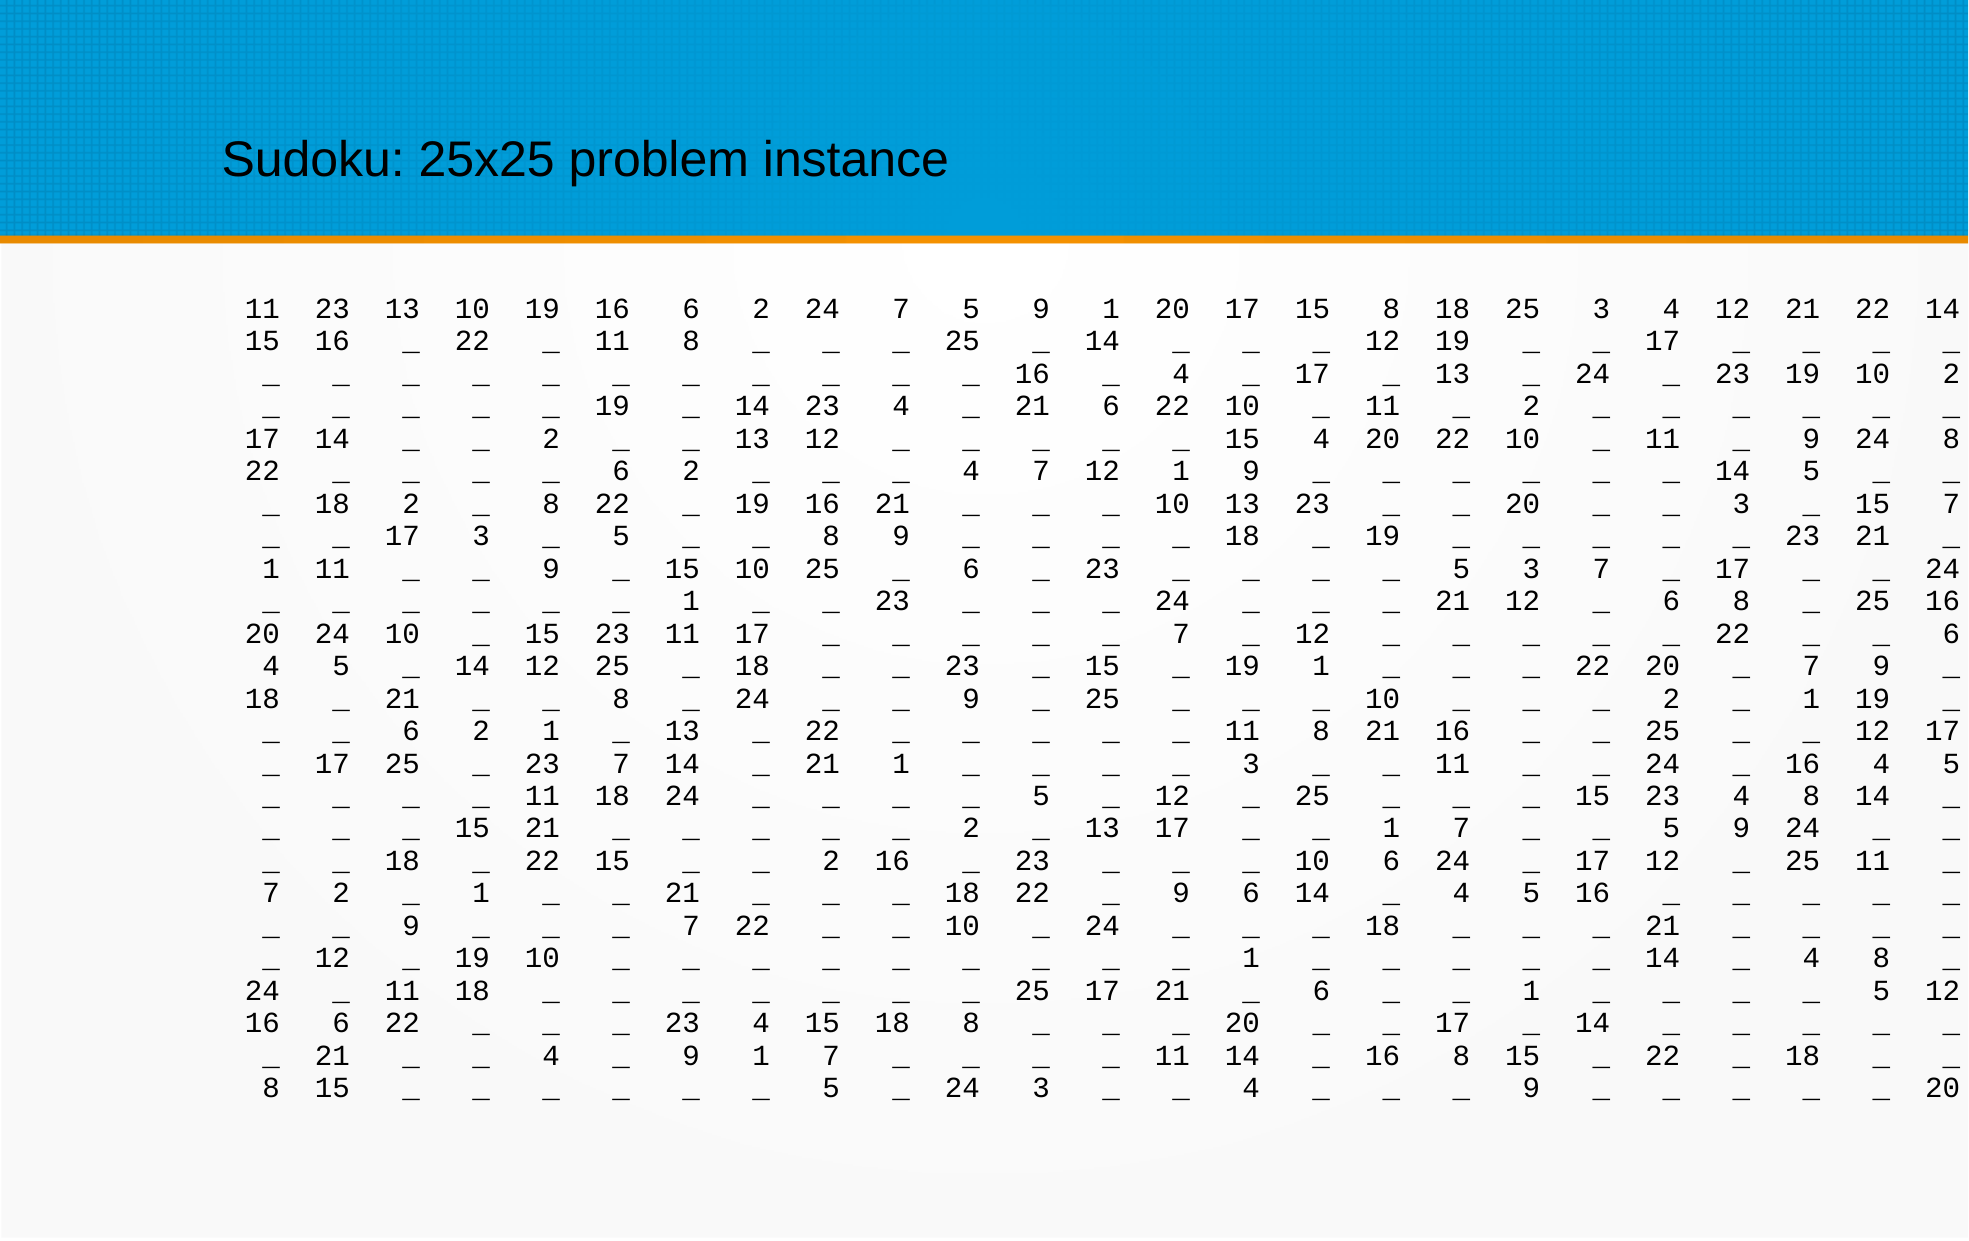

Sudoku: 25x25 problem instance
 11 23 13 10 19 16 6 2 24 7 5 9 1 20 17 15 8 18 25 3 4 12 21 22 14
 15 16 _ 22 _ 11 8 _ _ _ 25 _ 14 _ _ _ 12 19 _ _ 17 _ _ _ _
 _ _ _ _ _ _ _ _ _ _ _ 16 _ 4 _ 17 _ 13 _ 24 _ 23 19 10 2
 _ _ _ _ _ 19 _ 14 23 4 _ 21 6 22 10 _ 11 _ 2 _ _ _ _ _ _
 17 14 _ _ 2 _ _ 13 12 _ _ _ _ _ 15 4 20 22 10 _ 11 _ 9 24 8
 22 _ _ _ _ 6 2 _ _ _ 4 7 12 1 9 _ _ _ _ _ _ 14 5 _ _
 _ 18 2 _ 8 22 _ 19 16 21 _ _ _ 10 13 23 _ _ 20 _ _ 3 _ 15 7
 _ _ 17 3 _ 5 _ _ 8 9 _ _ _ _ 18 _ 19 _ _ _ _ _ 23 21 _
 1 11 _ _ 9 _ 15 10 25 _ 6 _ 23 _ _ _ _ 5 3 7 _ 17 _ _ 24
 _ _ _ _ _ _ 1 _ _ 23 _ _ _ 24 _ _ _ 21 12 _ 6 8 _ 25 16
 20 24 10 _ 15 23 11 17 _ _ _ _ _ 7 _ 12 _ _ _ _ _ 22 _ _ 6
 4 5 _ 14 12 25 _ 18 _ _ 23 _ 15 _ 19 1 _ _ _ 22 20 _ 7 9 _
 18 _ 21 _ _ 8 _ 24 _ _ 9 _ 25 _ _ _ 10 _ _ _ 2 _ 1 19 _
 _ _ 6 2 1 _ 13 _ 22 _ _ _ _ _ 11 8 21 16 _ _ 25 _ _ 12 17
 _ 17 25 _ 23 7 14 _ 21 1 _ _ _ _ 3 _ _ 11 _ _ 24 _ 16 4 5
 _ _ _ _ 11 18 24 _ _ _ _ 5 _ 12 _ 25 _ _ _ 15 23 4 8 14 _
 _ _ _ 15 21 _ _ _ _ _ 2 _ 13 17 _ _ 1 7 _ _ 5 9 24 _ _
 _ _ 18 _ 22 15 _ _ 2 16 _ 23 _ _ _ 10 6 24 _ 17 12 _ 25 11 _
 7 2 _ 1 _ _ 21 _ _ _ 18 22 _ 9 6 14 _ 4 5 16 _ _ _ _ _
 _ _ 9 _ _ _ 7 22 _ _ 10 _ 24 _ _ _ 18 _ _ _ 21 _ _ _ _
 _ 12 _ 19 10 _ _ _ _ _ _ _ _ _ 1 _ _ _ _ _ 14 _ 4 8 _
 24 _ 11 18 _ _ _ _ _ _ _ 25 17 21 _ 6 _ _ 1 _ _ _ _ 5 12
 16 6 22 _ _ _ 23 4 15 18 8 _ _ _ 20 _ _ 17 _ 14 _ _ _ _ _
 _ 21 _ _ 4 _ 9 1 7 _ _ _ _ 11 14 _ 16 8 15 _ 22 _ 18 _ _
 8 15 _ _ _ _ _ _ 5 _ 24 3 _ _ 4 _ _ _ 9 _ _ _ _ _ 20